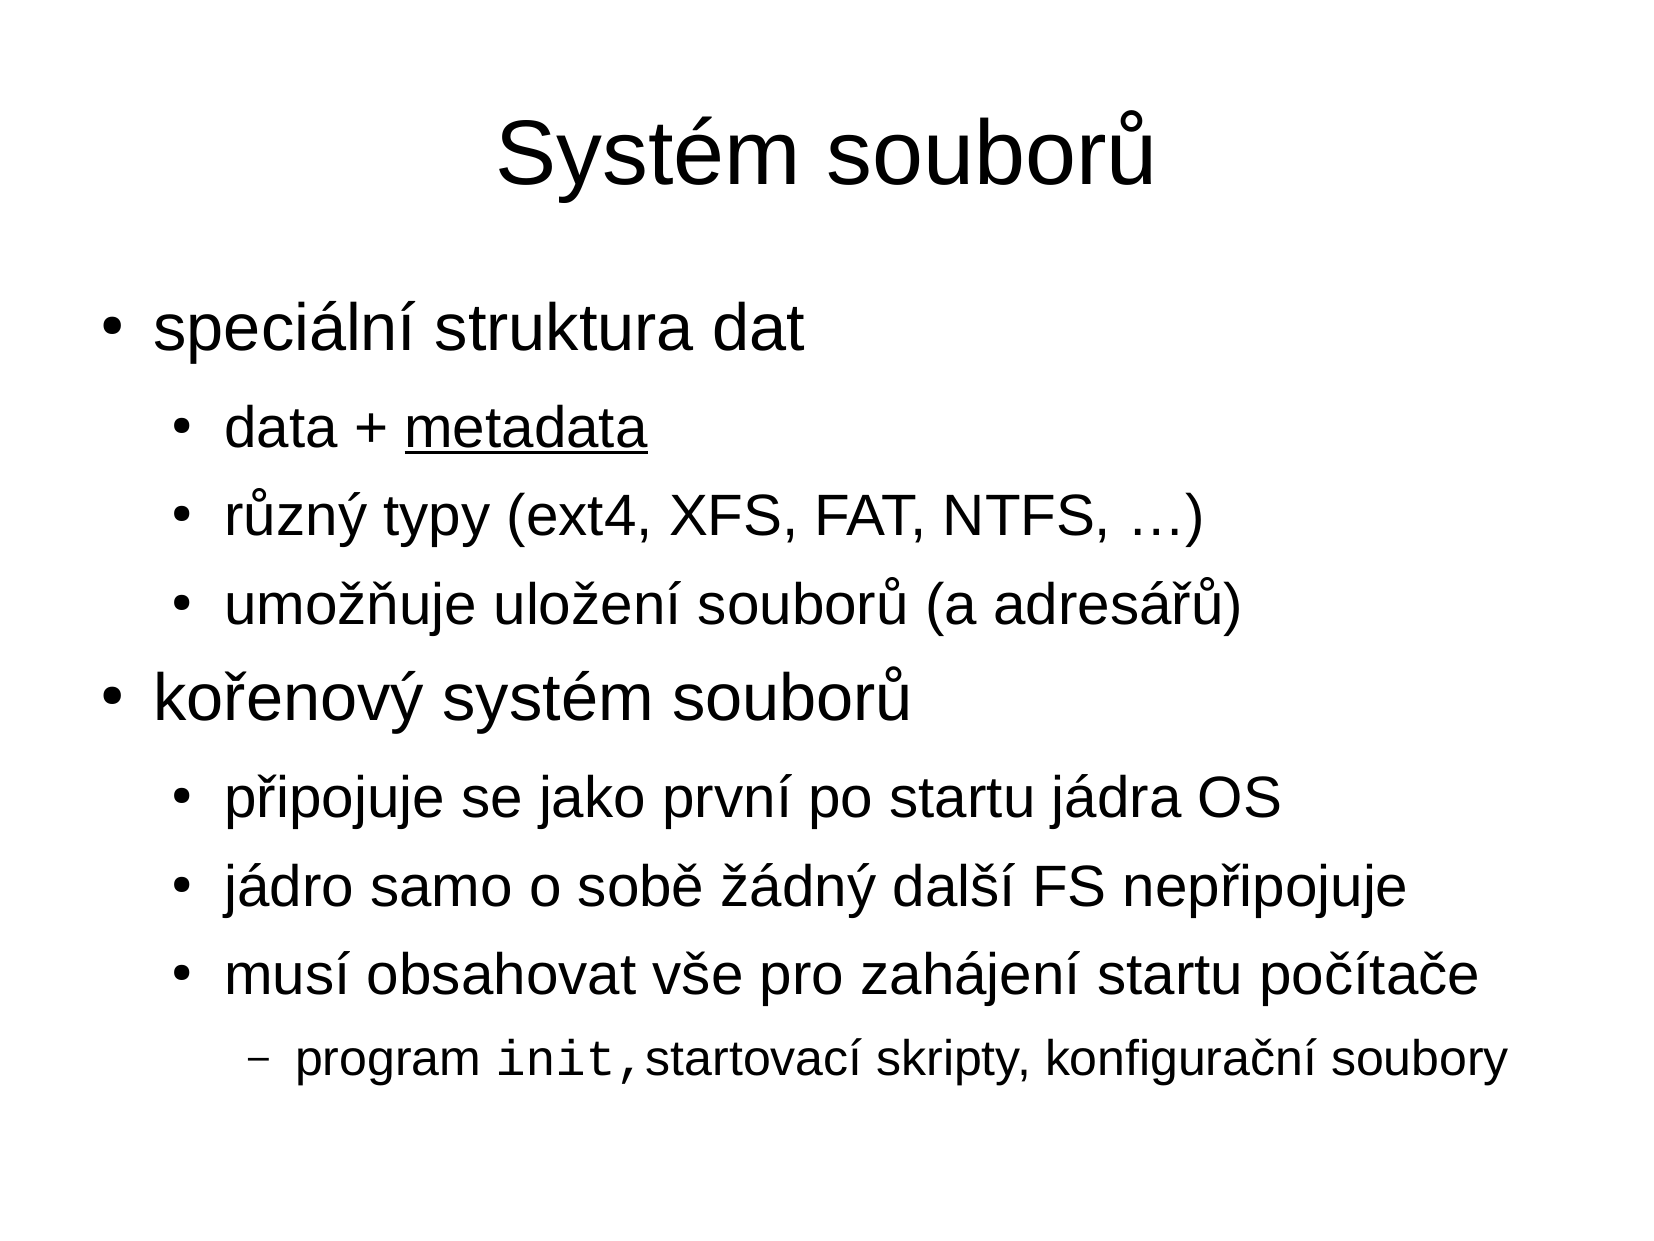

# Systém souborů
speciální struktura dat
data + metadata
různý typy (ext4, XFS, FAT, NTFS, …)
umožňuje uložení souborů (a adresářů)
kořenový systém souborů
připojuje se jako první po startu jádra OS
jádro samo o sobě žádný další FS nepřipojuje
musí obsahovat vše pro zahájení startu počítače
program init,startovací skripty, konfigurační soubory